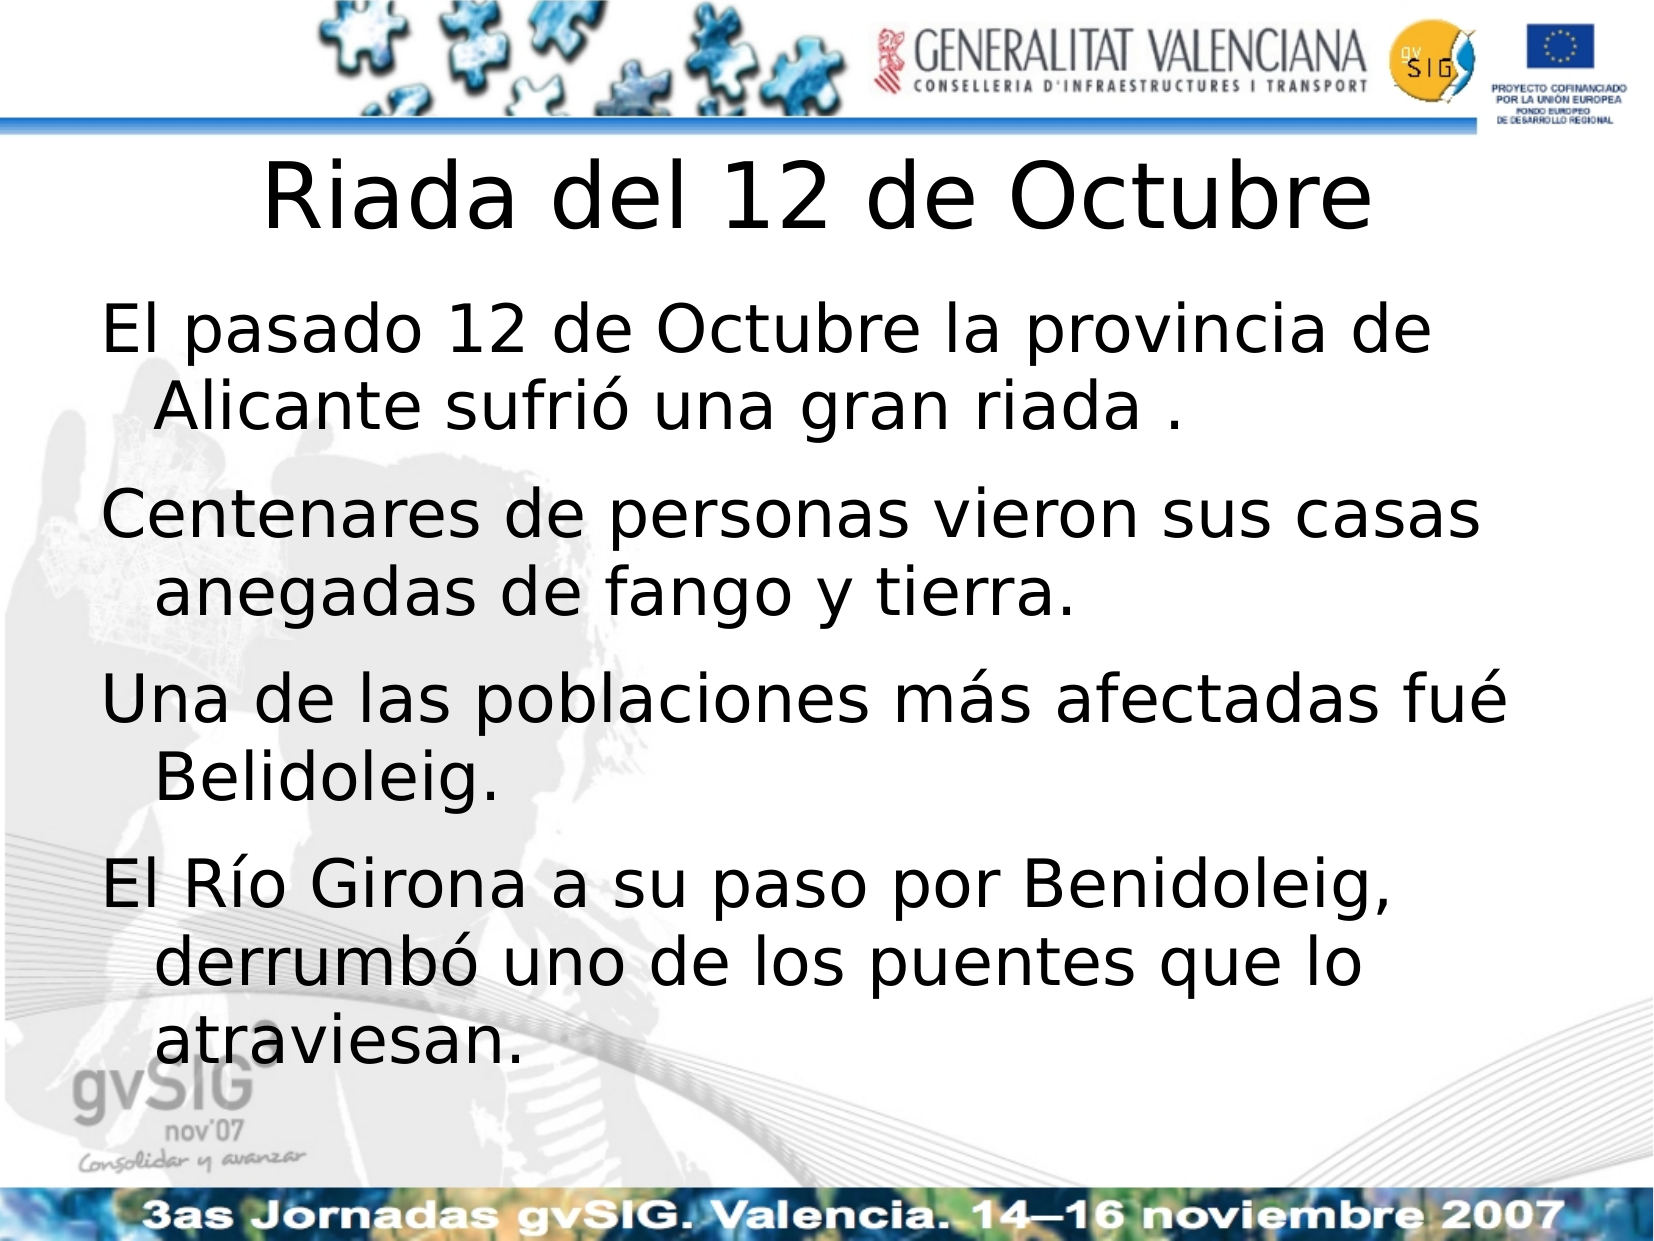

# Riada del 12 de Octubre
El pasado 12 de Octubre la provincia de Alicante sufrió una gran riada .
Centenares de personas vieron sus casas anegadas de fango y tierra.
Una de las poblaciones más afectadas fué Belidoleig.
El Río Girona a su paso por Benidoleig, derrumbó uno de los puentes que lo atraviesan.